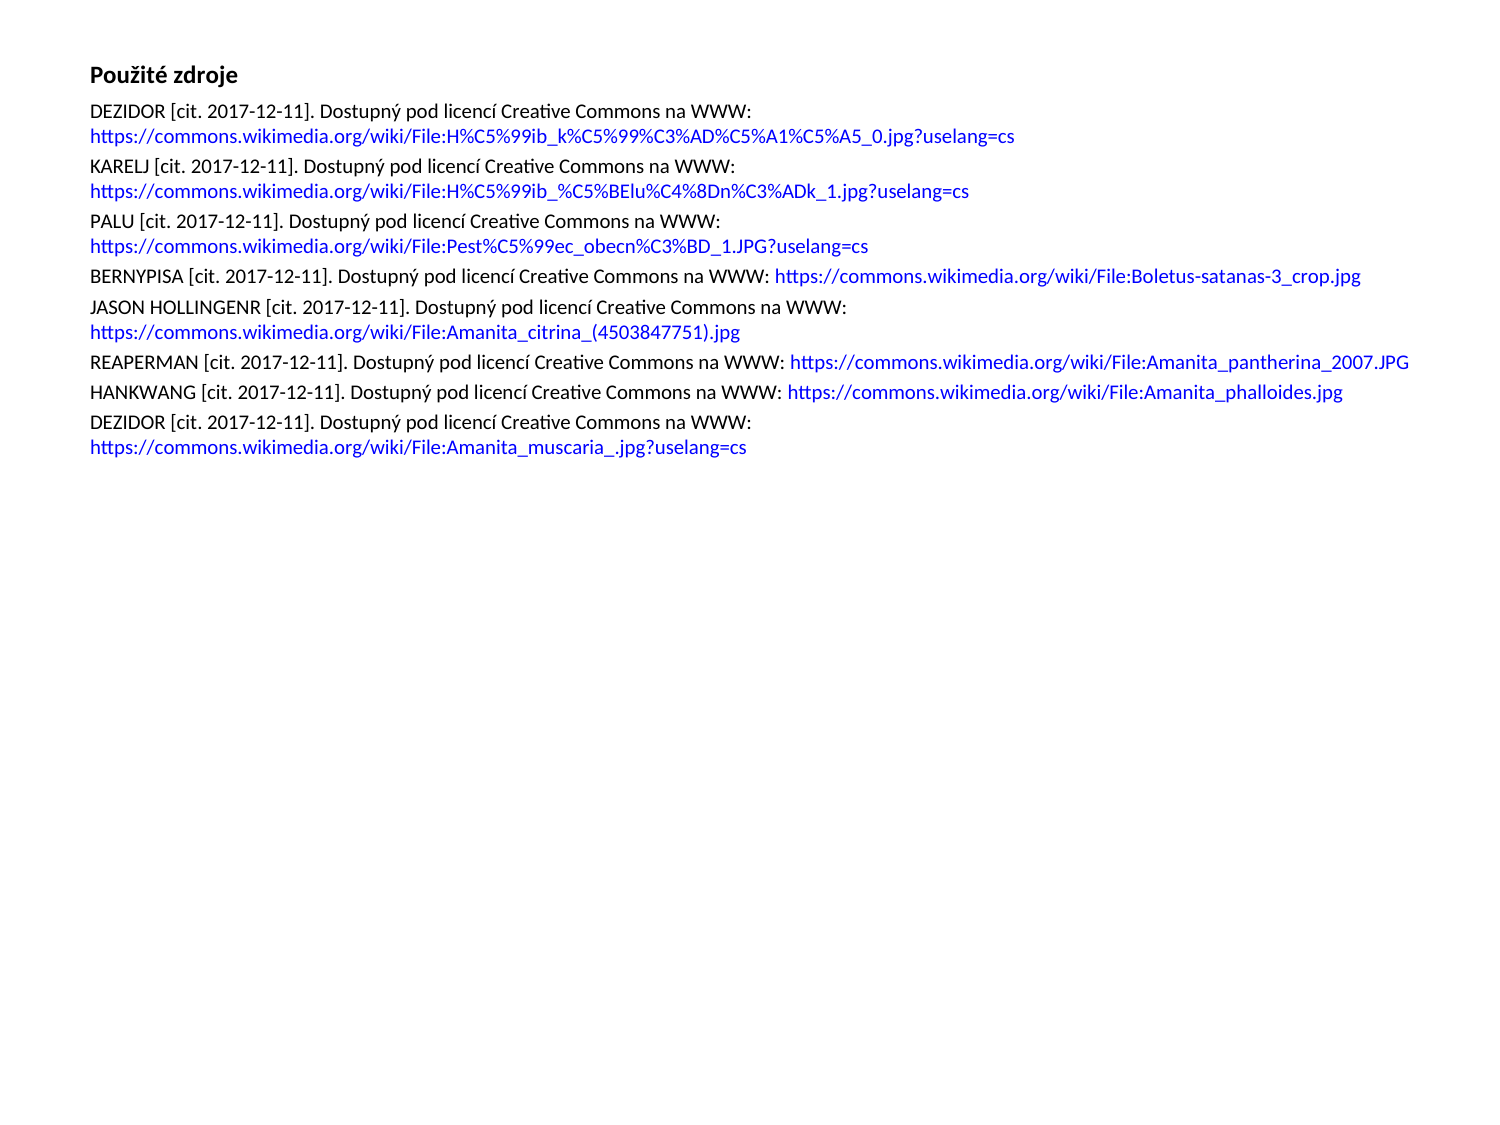

# Použité zdroje
DEZIDOR [cit. 2017-12-11]. Dostupný pod licencí Creative Commons na WWW: https://commons.wikimedia.org/wiki/File:H%C5%99ib_k%C5%99%C3%AD%C5%A1%C5%A5_0.jpg?uselang=cs
KARELJ [cit. 2017-12-11]. Dostupný pod licencí Creative Commons na WWW: https://commons.wikimedia.org/wiki/File:H%C5%99ib_%C5%BElu%C4%8Dn%C3%ADk_1.jpg?uselang=cs
PALU [cit. 2017-12-11]. Dostupný pod licencí Creative Commons na WWW: https://commons.wikimedia.org/wiki/File:Pest%C5%99ec_obecn%C3%BD_1.JPG?uselang=cs
BERNYPISA [cit. 2017-12-11]. Dostupný pod licencí Creative Commons na WWW: https://commons.wikimedia.org/wiki/File:Boletus-satanas-3_crop.jpg
JASON HOLLINGENR [cit. 2017-12-11]. Dostupný pod licencí Creative Commons na WWW: https://commons.wikimedia.org/wiki/File:Amanita_citrina_(4503847751).jpg
REAPERMAN [cit. 2017-12-11]. Dostupný pod licencí Creative Commons na WWW: https://commons.wikimedia.org/wiki/File:Amanita_pantherina_2007.JPG
HANKWANG [cit. 2017-12-11]. Dostupný pod licencí Creative Commons na WWW: https://commons.wikimedia.org/wiki/File:Amanita_phalloides.jpg
DEZIDOR [cit. 2017-12-11]. Dostupný pod licencí Creative Commons na WWW: https://commons.wikimedia.org/wiki/File:Amanita_muscaria_.jpg?uselang=cs